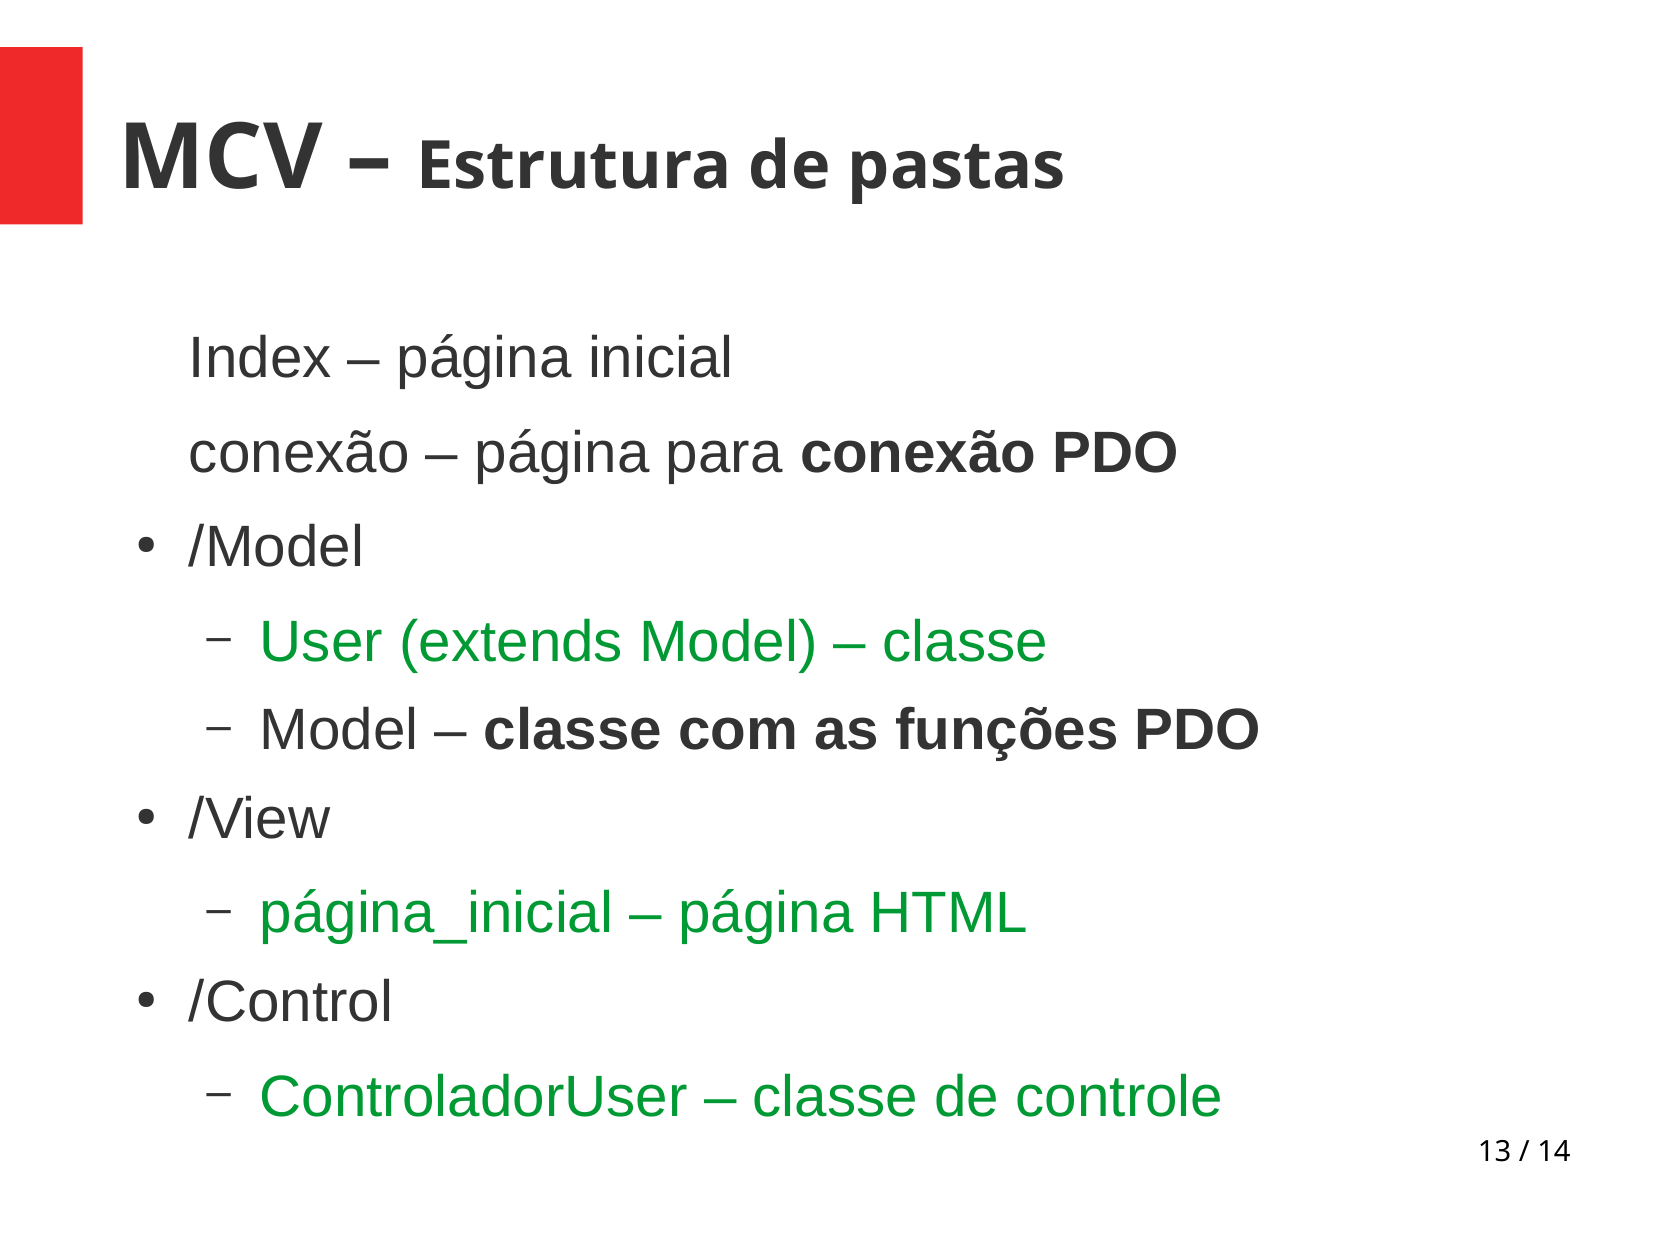

# MCV – Estrutura de pastas
Index – página inicial
conexão – página para conexão PDO
/Model
User (extends Model) – classe
Model – classe com as funções PDO
/View
página_inicial – página HTML
/Control
ControladorUser – classe de controle
13